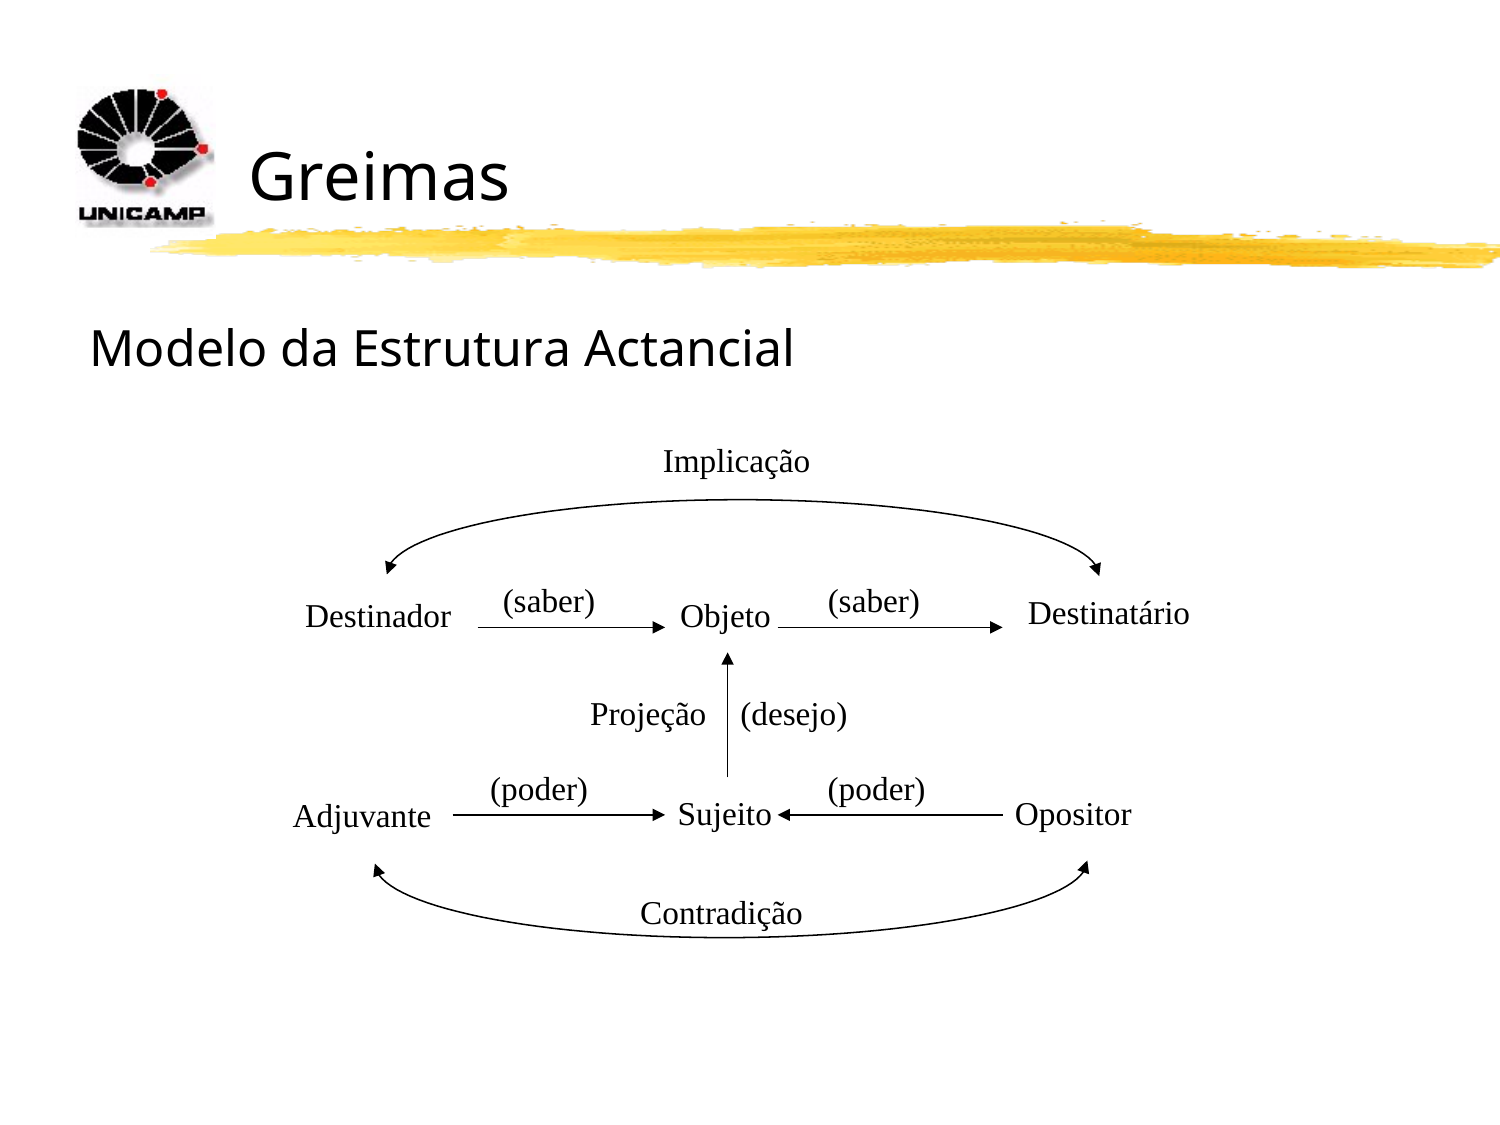

# Greimas
Modelo da Estrutura Actancial
Implicação
(saber)
(saber)
Destinatário
Destinador
Objeto
Projeção
(desejo)
(poder)
(poder)
Sujeito
Opositor
Adjuvante
Contradição